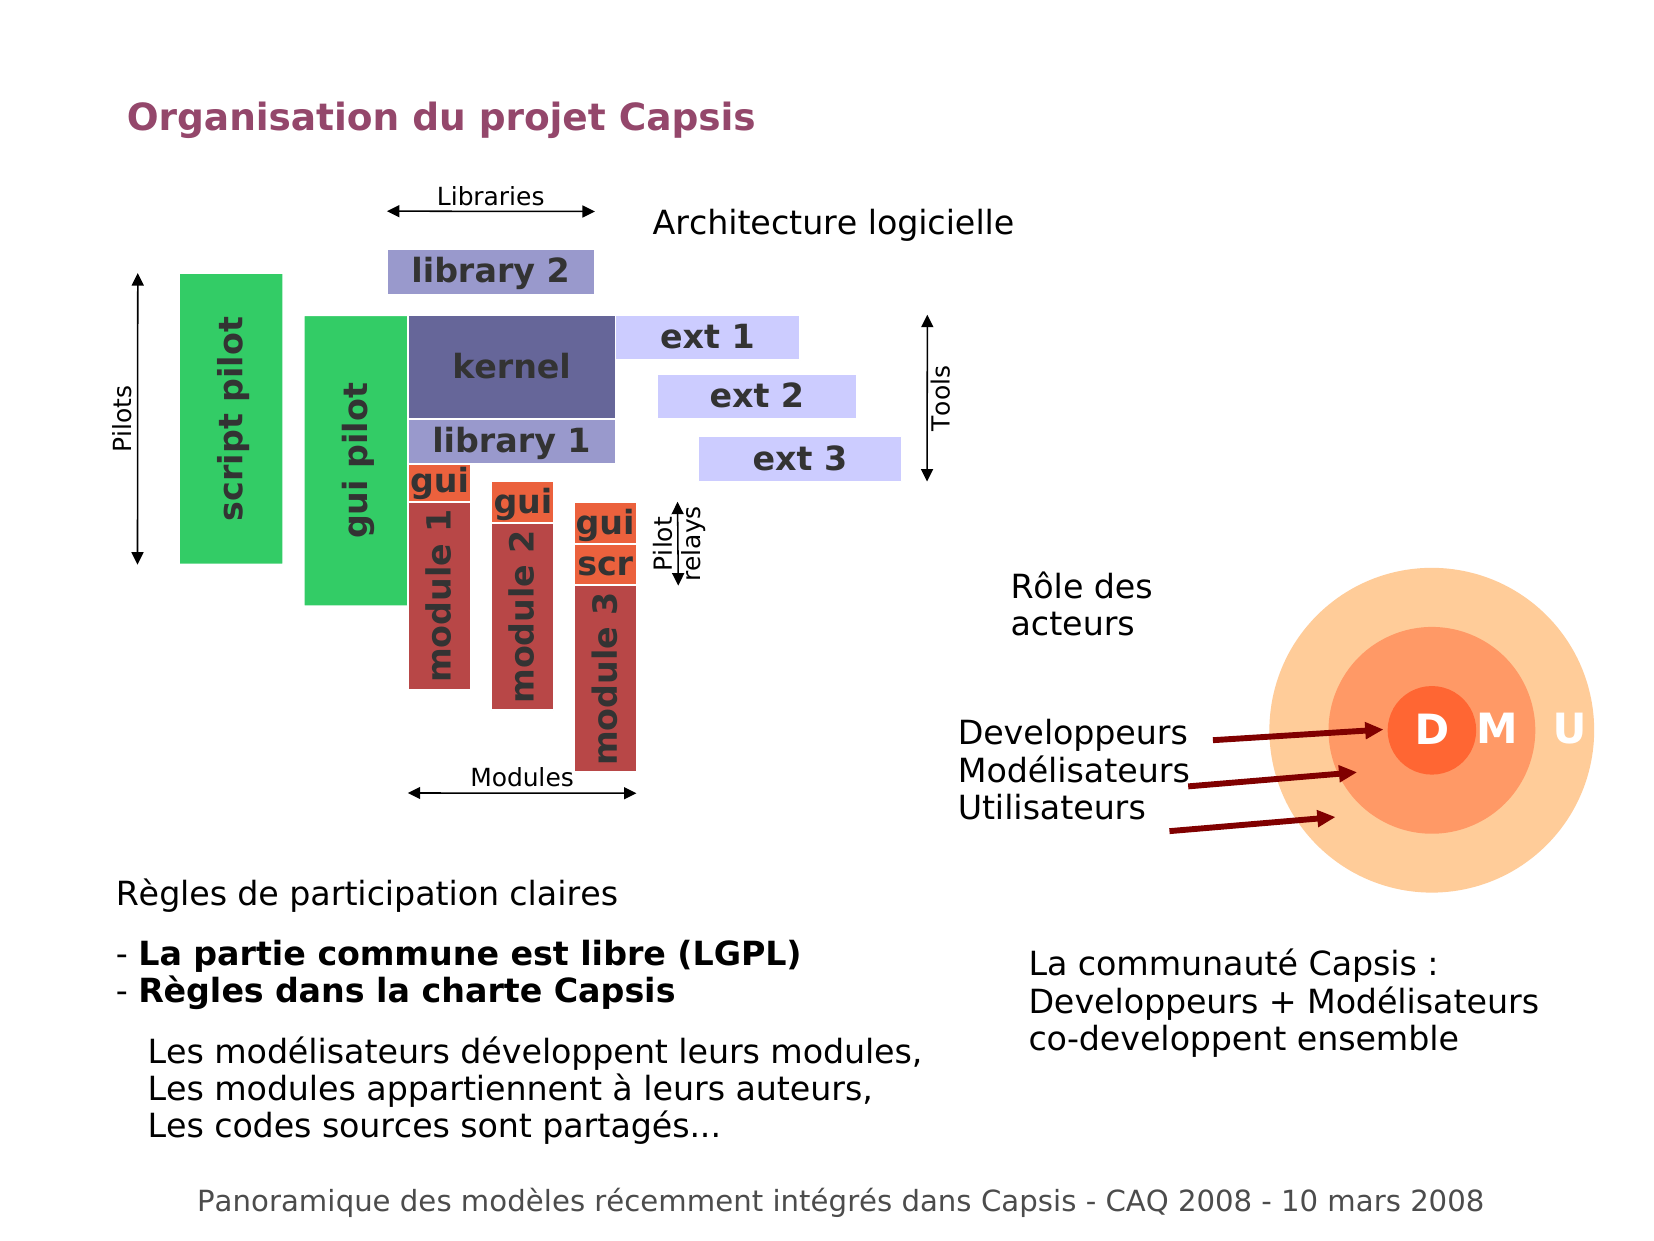

Organisation du projet Capsis
Libraries
Architecture logicielle
library 2
Pilots
Tools
kernel
ext 1
script pilot
ext 2
gui pilot
Library 1
library 1
ext 3
gui
gui
Pilot
relays
gui
scr
Rôle des acteurs
module 1
module 2
module 3
D
M
U
Developpeurs
Modélisateurs
Utilisateurs
Modules
Règles de participation claires
- La partie commune est libre (LGPL)
- Règles dans la charte Capsis
La communauté Capsis :
Developpeurs + Modélisateurs
co-developpent ensemble
Les modélisateurs développent leurs modules,
Les modules appartiennent à leurs auteurs,
Les codes sources sont partagés...
Panoramique des modèles récemment intégrés dans Capsis - CAQ 2008 - 10 mars 2008